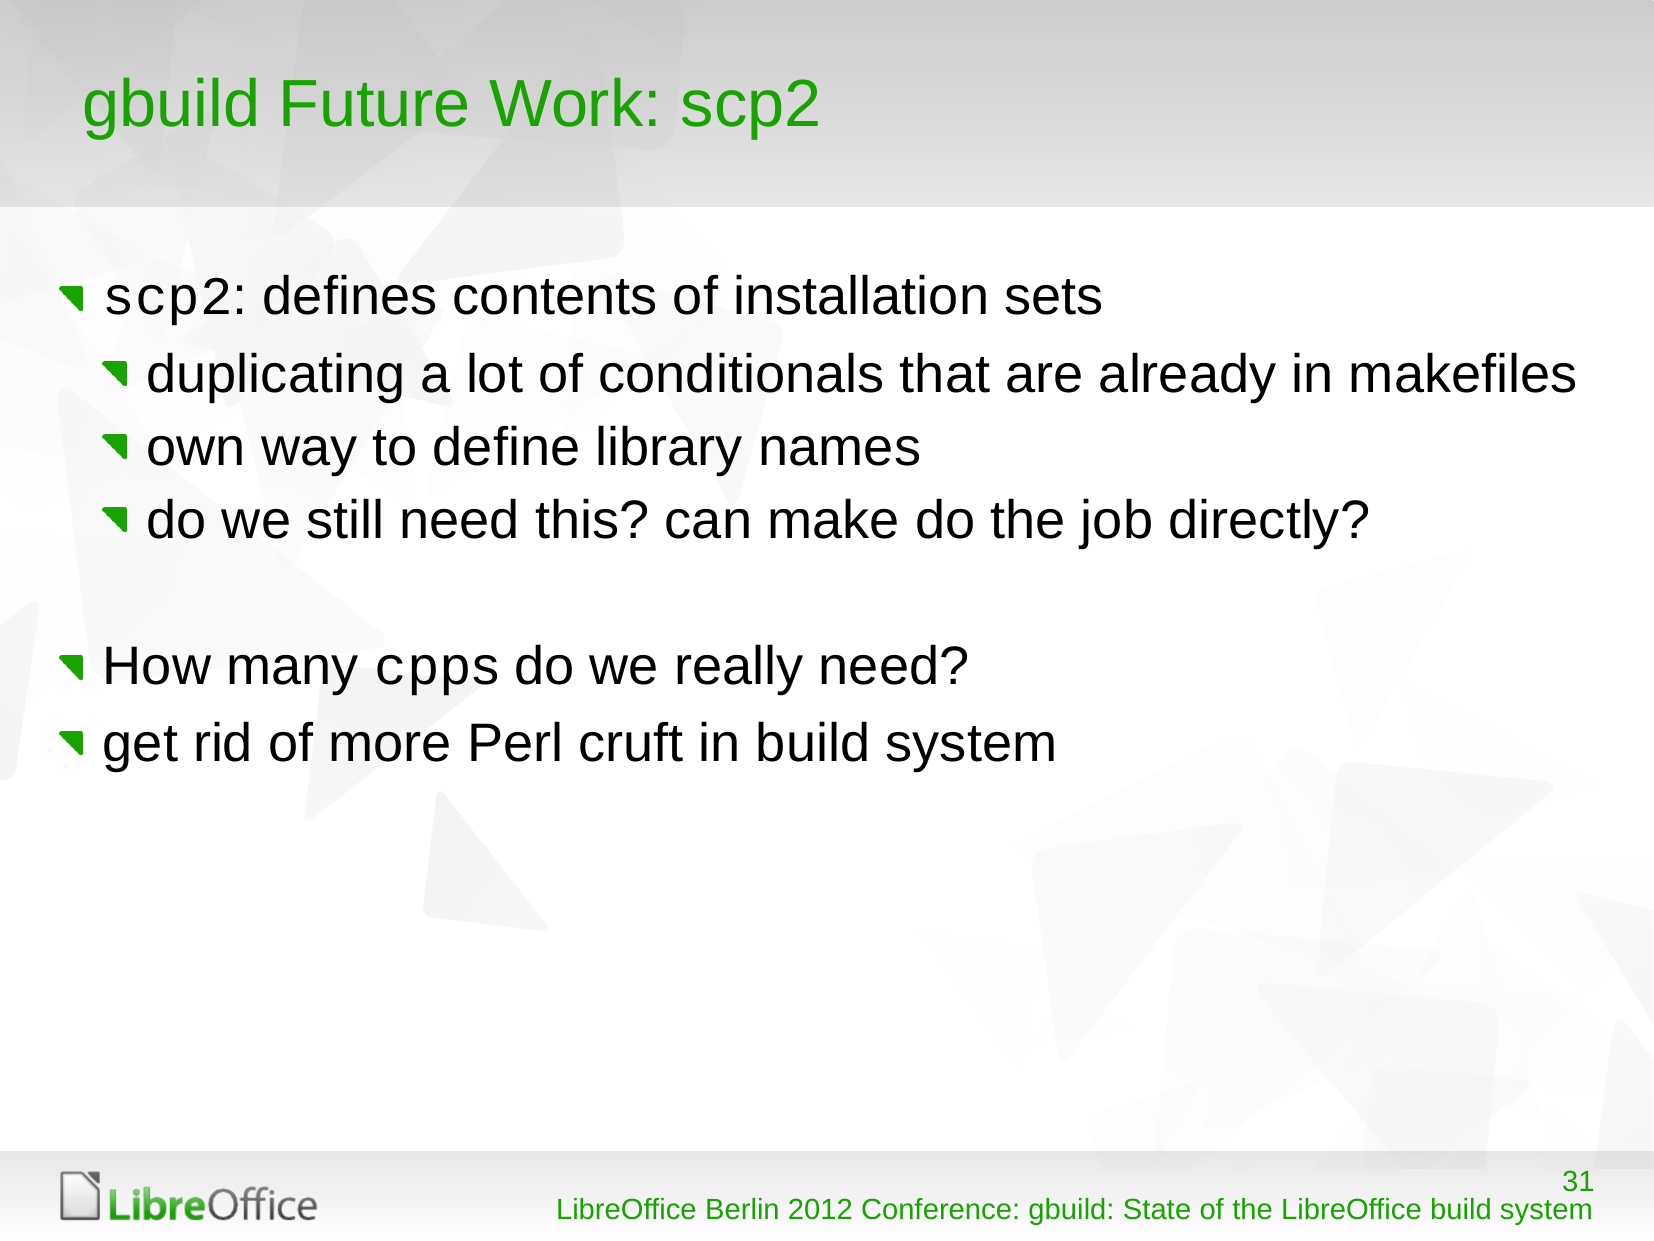

# gbuild Future Work: scp2
scp2: defines contents of installation sets
duplicating a lot of conditionals that are already in makefiles
own way to define library names
do we still need this? can make do the job directly?
How many cpps do we really need?
get rid of more Perl cruft in build system
31
LibreOffice Berlin 2012 Conference: gbuild: State of the LibreOffice build system